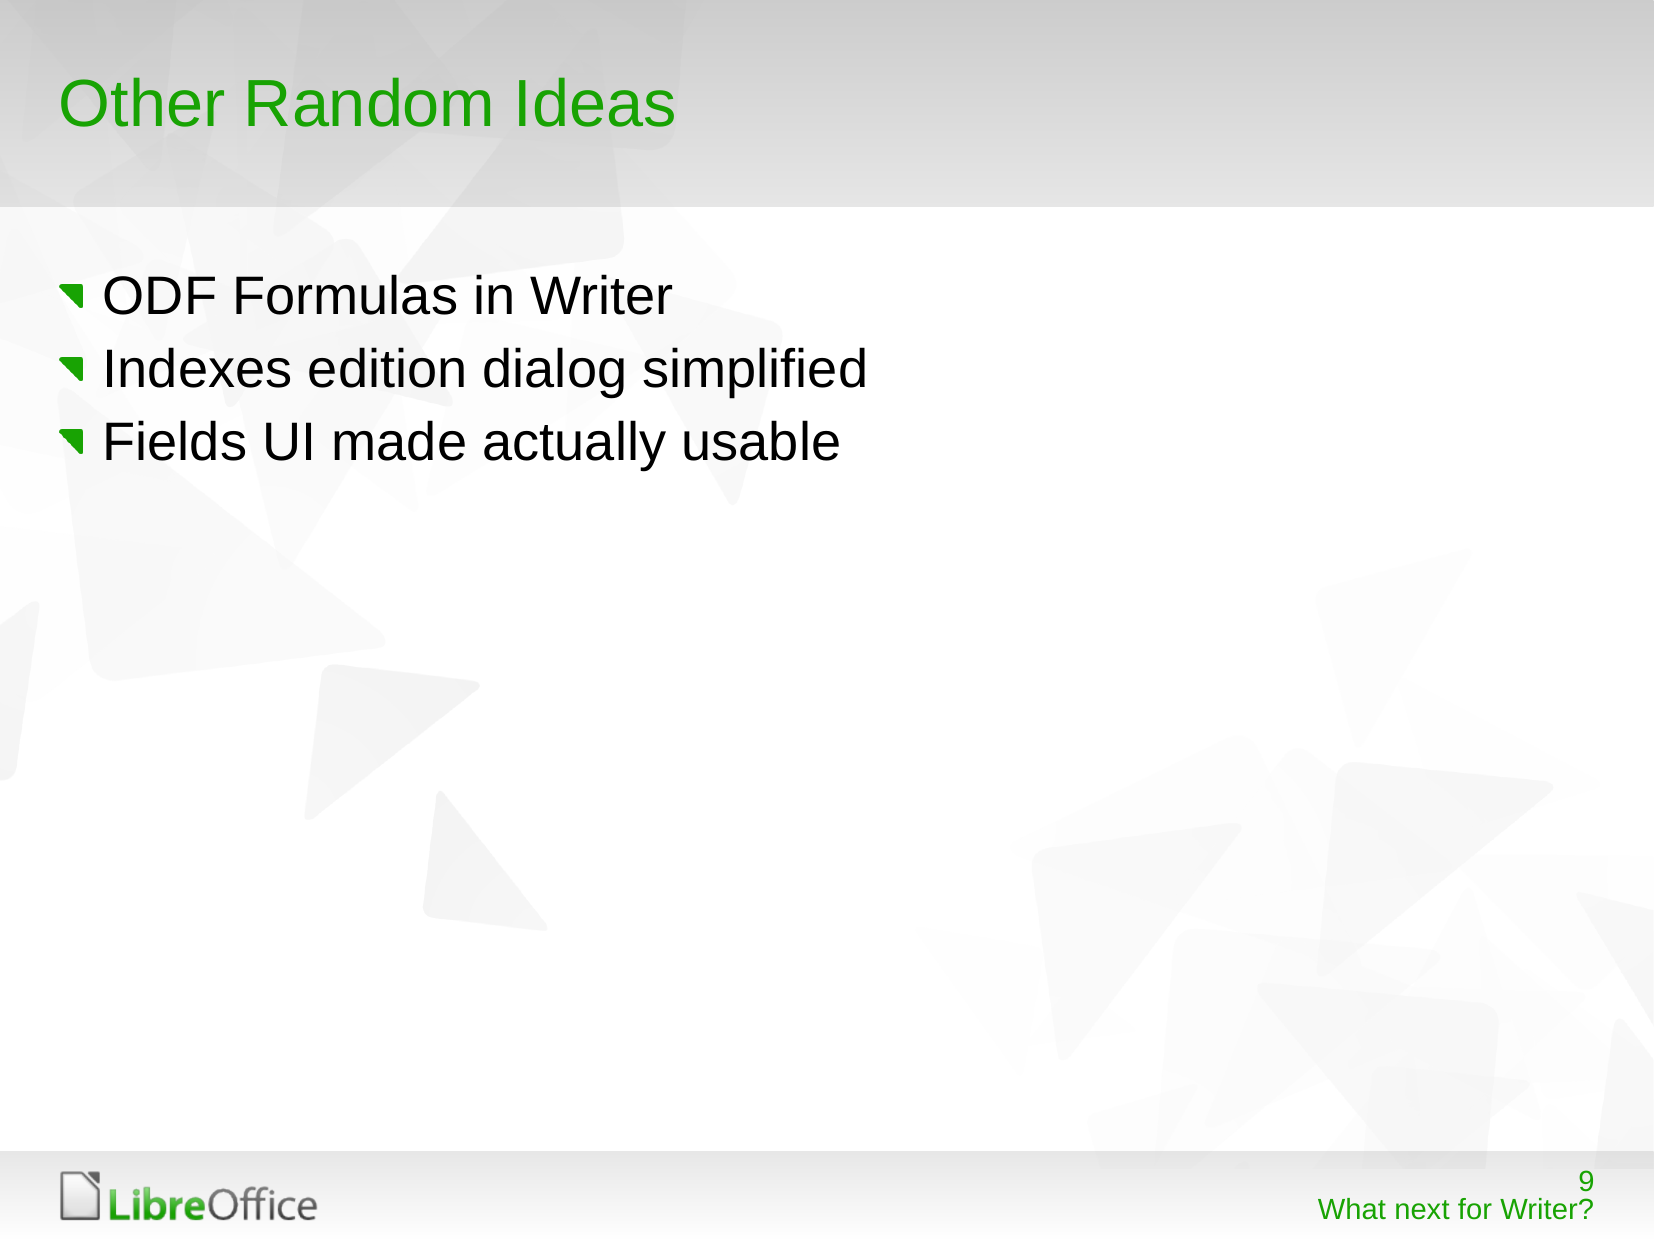

# Other Random Ideas
ODF Formulas in Writer
Indexes edition dialog simplified
Fields UI made actually usable
9
What next for Writer?